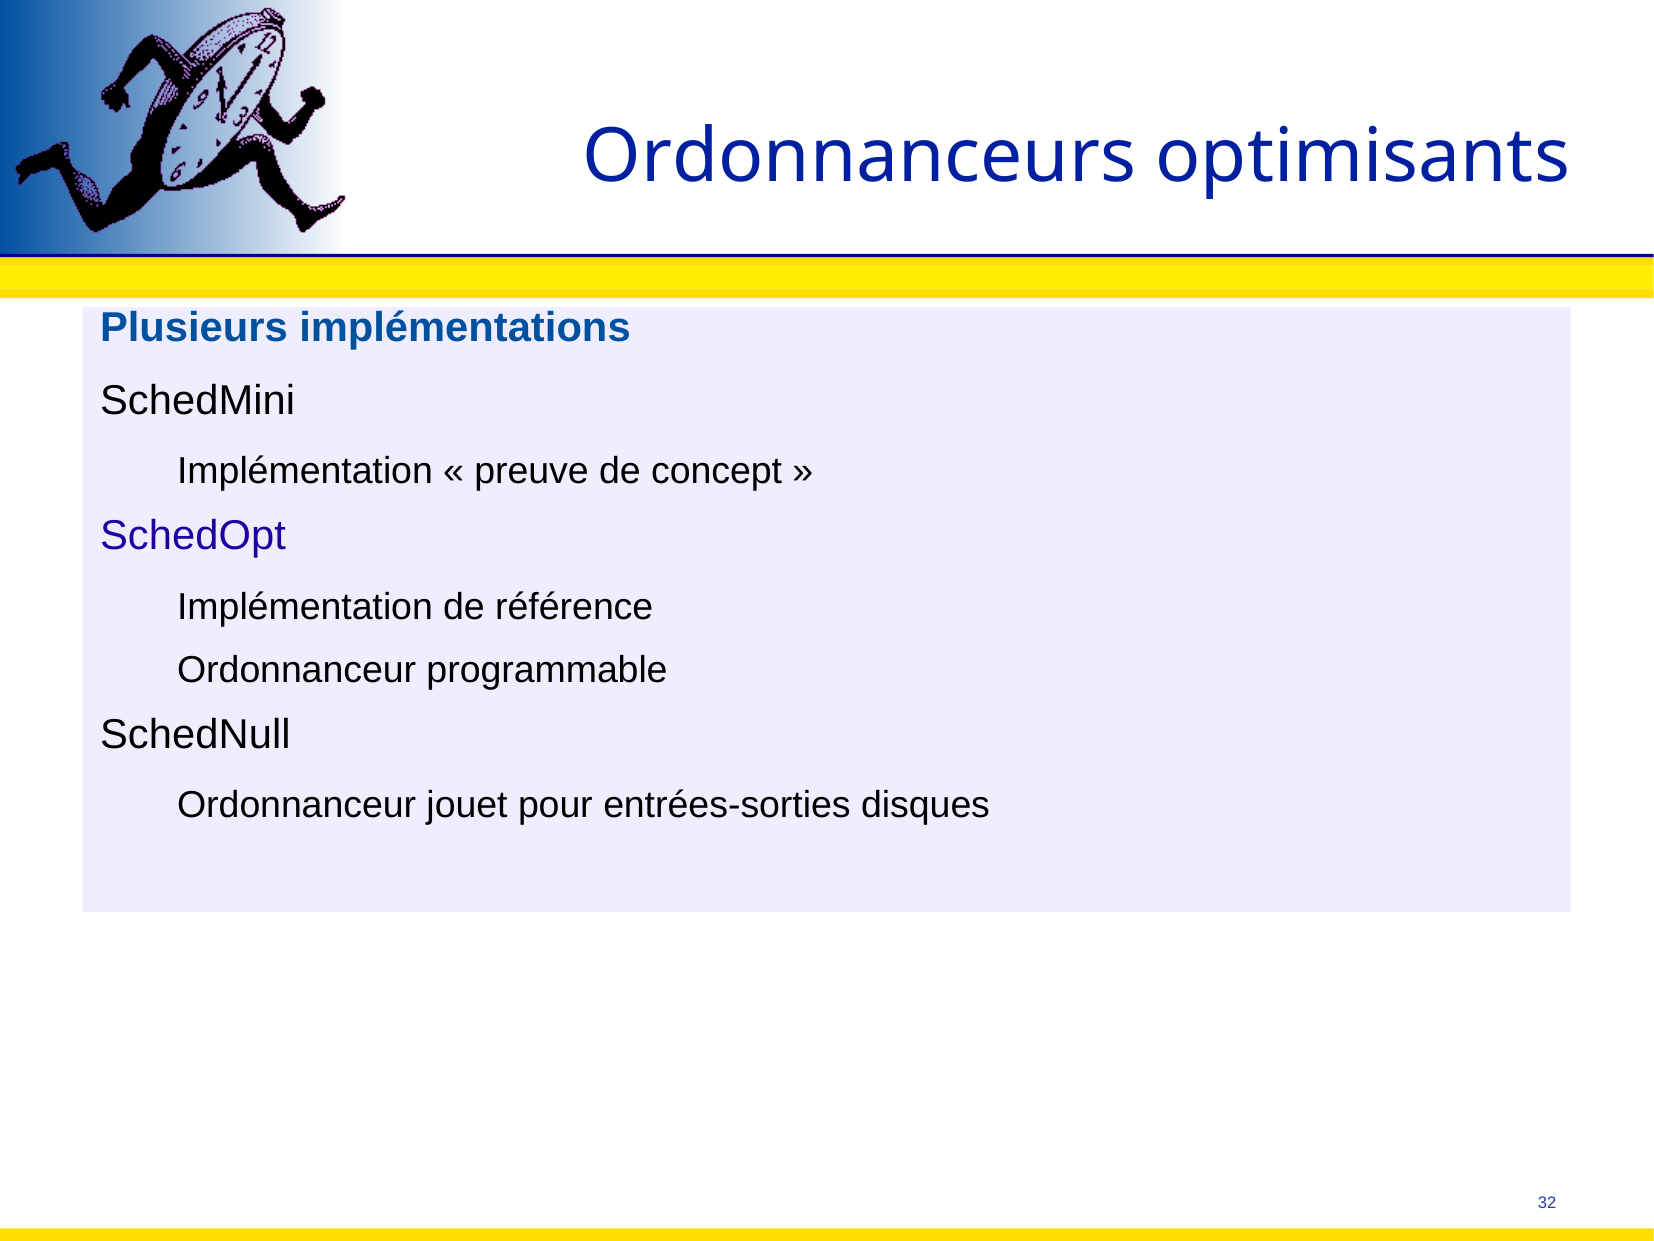

# Ordonnanceurs optimisants
Plusieurs implémentations
SchedMini
Implémentation « preuve de concept »
SchedOpt
Implémentation de référence
Ordonnanceur programmable
SchedNull
Ordonnanceur jouet pour entrées-sorties disques